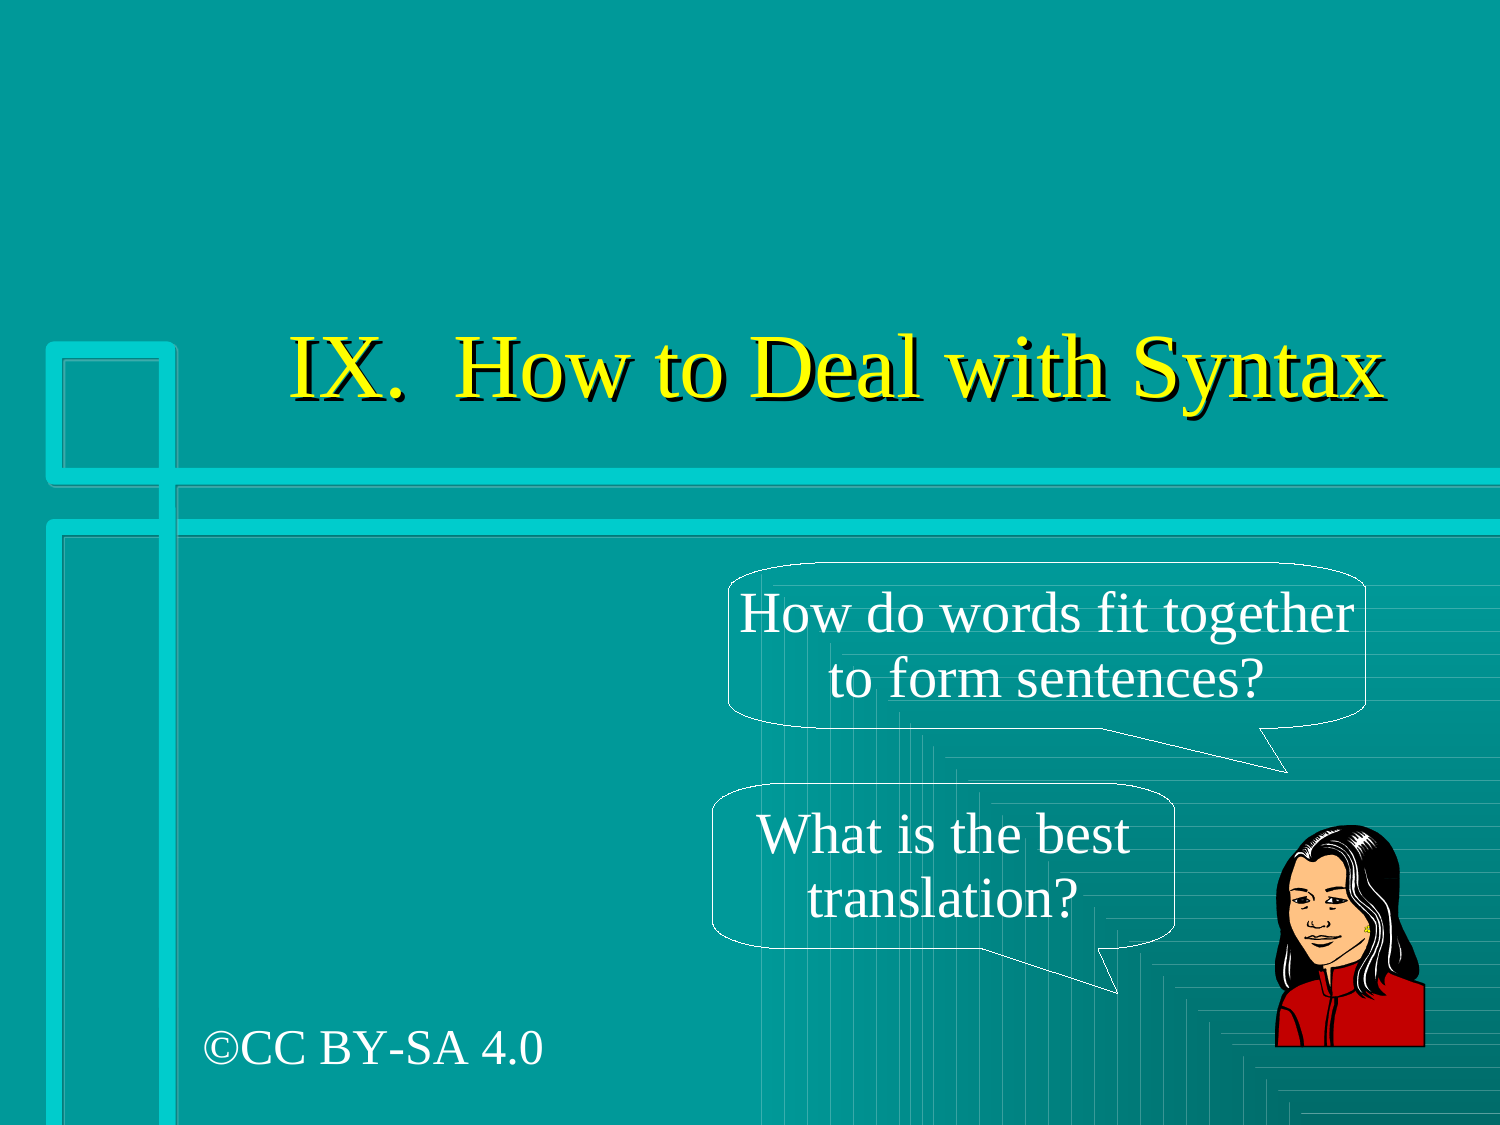

# IX. How to Deal with Syntax
How do words fit together
to form sentences?
What is the best
translation?
©CC BY-SA 4.0